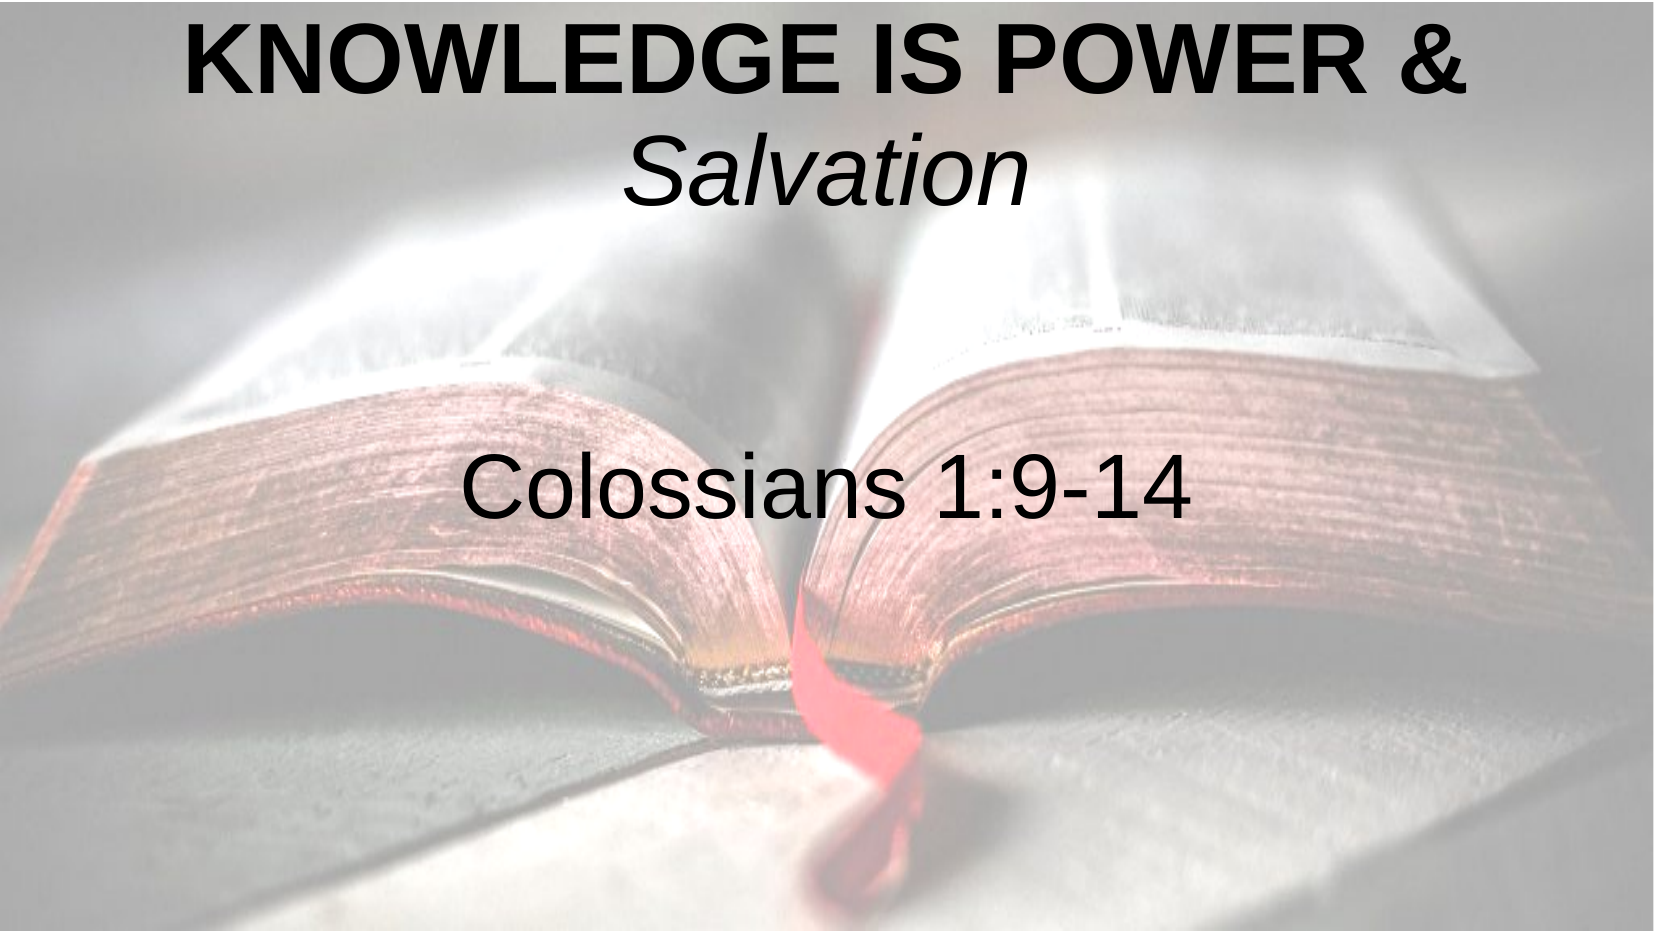

# KNOWLEDGE IS POWER & Salvation
Colossians 1:9-14